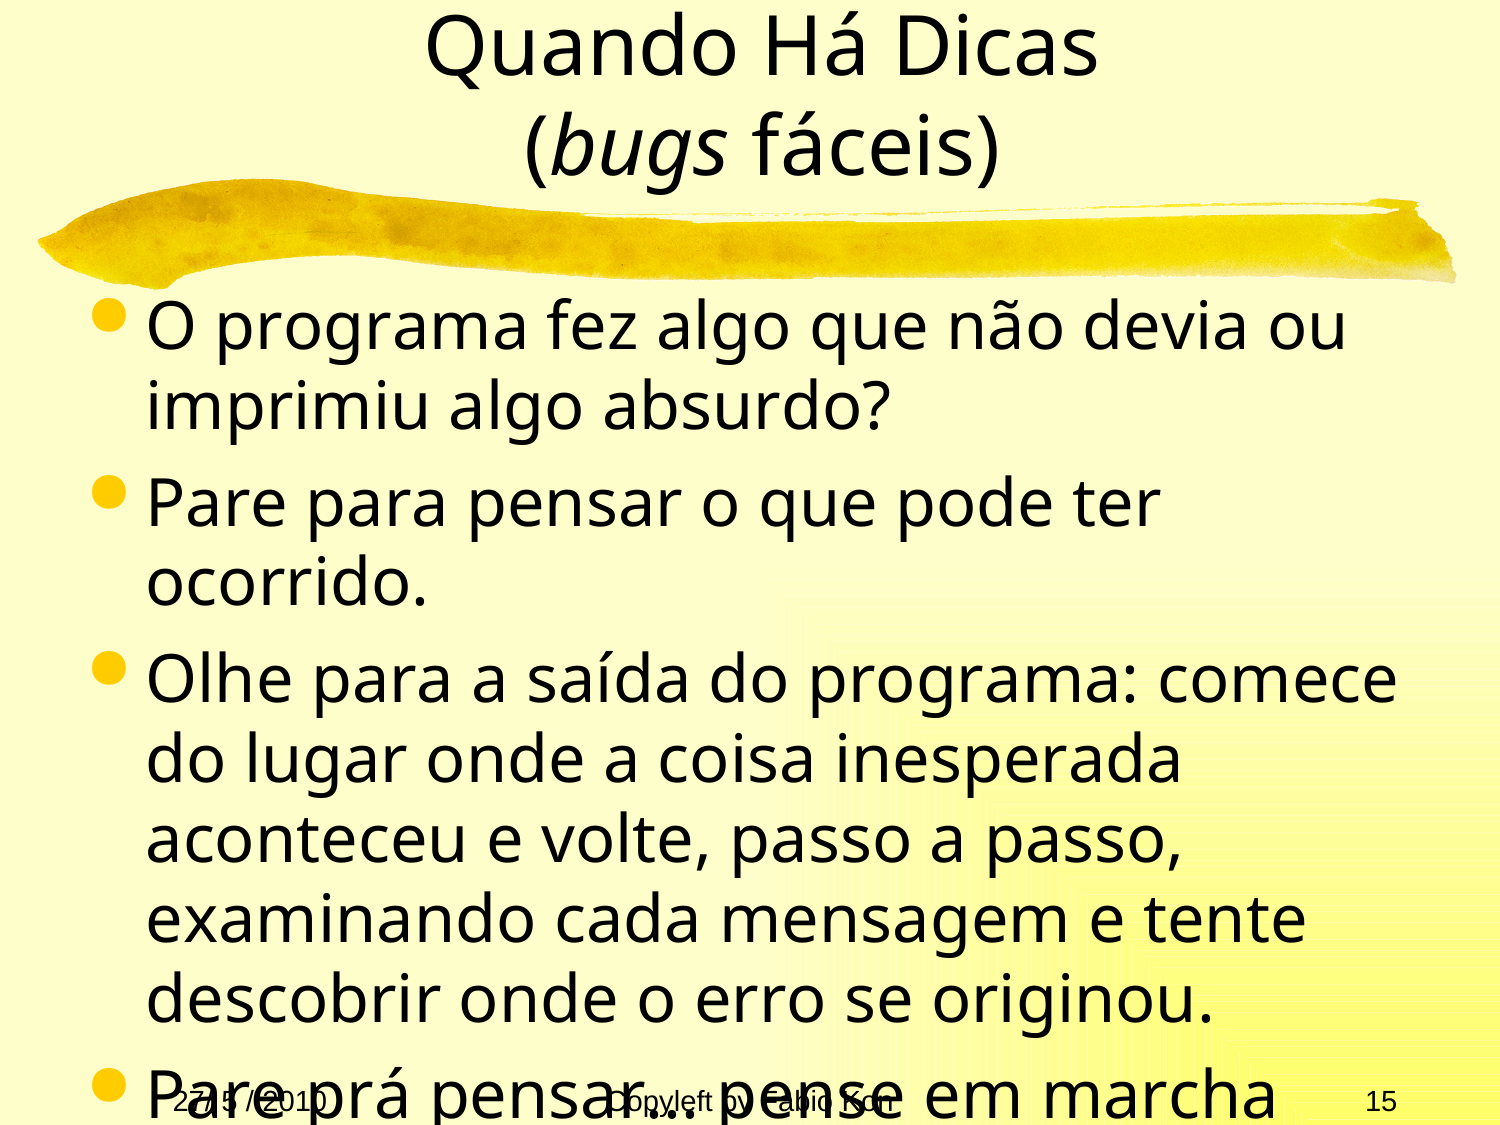

# Quando Há Dicas (bugs fáceis)
O programa fez algo que não devia ou imprimiu algo absurdo?
Pare para pensar o que pode ter ocorrido.
Olhe para a saída do programa: comece do lugar onde a coisa inesperada aconteceu e volte, passo a passo, examinando cada mensagem e tente descobrir onde o erro se originou.
Pare prá pensar... pense em marcha ré...
ECOOP'99 OOOSW
15